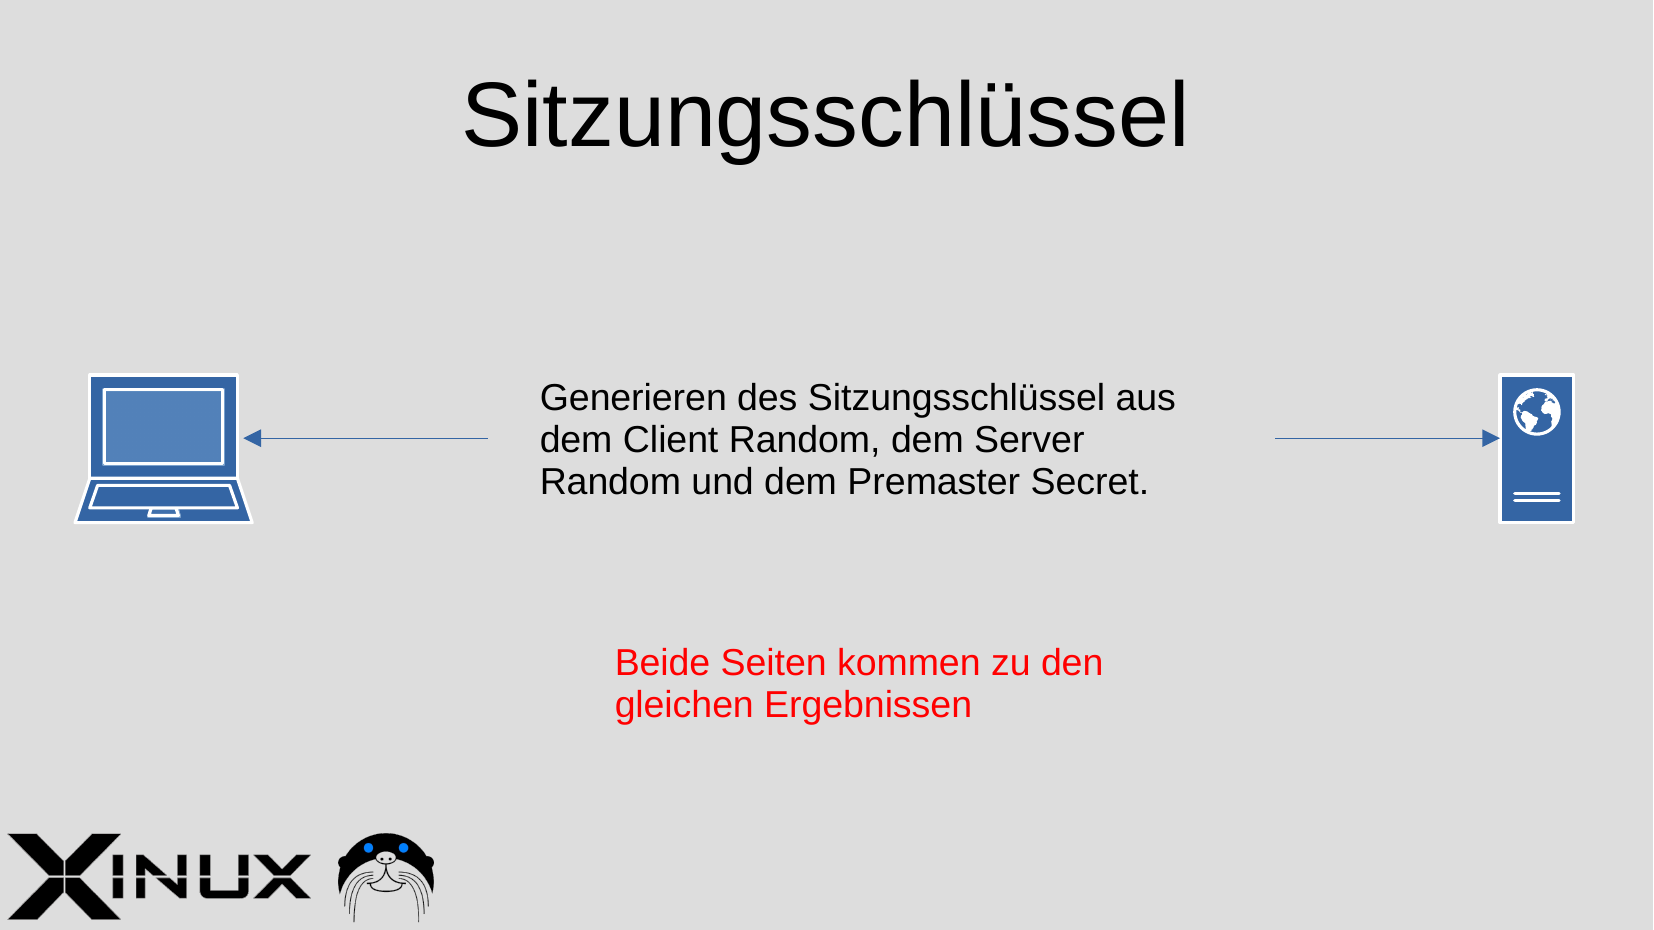

# Sitzungsschlüssel
Generieren des Sitzungsschlüssel aus
dem Client Random, dem Server Random und dem Premaster Secret.
Beide Seiten kommen zu den
gleichen Ergebnissen